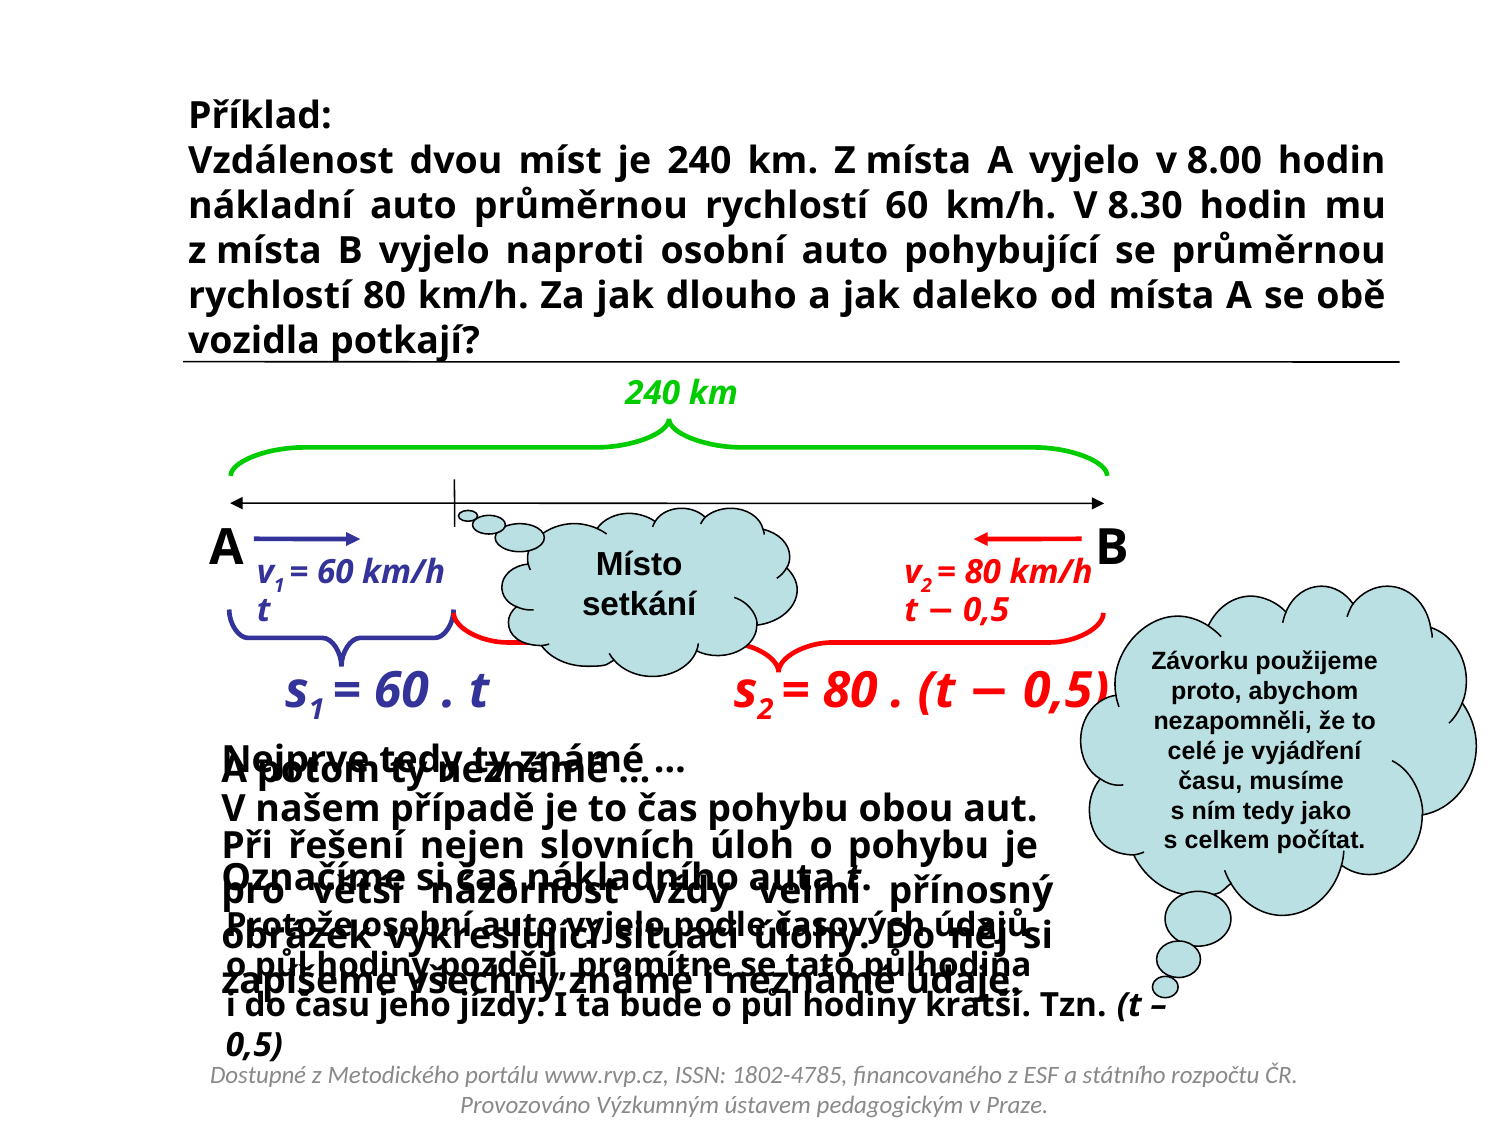

Příklad:
Vzdálenost dvou míst je 240 km. Z místa A vyjelo v 8.00 hodin nákladní auto průměrnou rychlostí 60 km/h. V 8.30 hodin mu z místa B vyjelo naproti osobní auto pohybující se průměrnou rychlostí 80 km/h. Za jak dlouho a jak daleko od místa A se obě vozidla potkají?
240 km
A
B
Místo setkání
v1 = 60 km/h
v2 = 80 km/h
t
t − 0,5
Závorku použijeme proto, abychom nezapomněli, že to celé je vyjádření času, musíme
s ním tedy jako
s celkem počítat.
s1 = 60 . t
s2 = 80 . (t − 0,5)‏
Nejprve tedy ty známé …
A potom ty neznámé …
V našem případě je to čas pohybu obou aut.
Označíme si čas nákladního auta t.
Při řešení nejen slovních úloh o pohybu je
pro větší názornost vždy velmi přínosný obrázek vykreslující situaci úlohy. Do něj si zapíšeme všechny známé i neznámé údaje.
Protože osobní auto vyjelo podle časových údajů
o půl hodiny později, promítne se tato půlhodina
i do času jeho jízdy. I ta bude o půl hodiny kratší. Tzn. (t – 0,5)‏